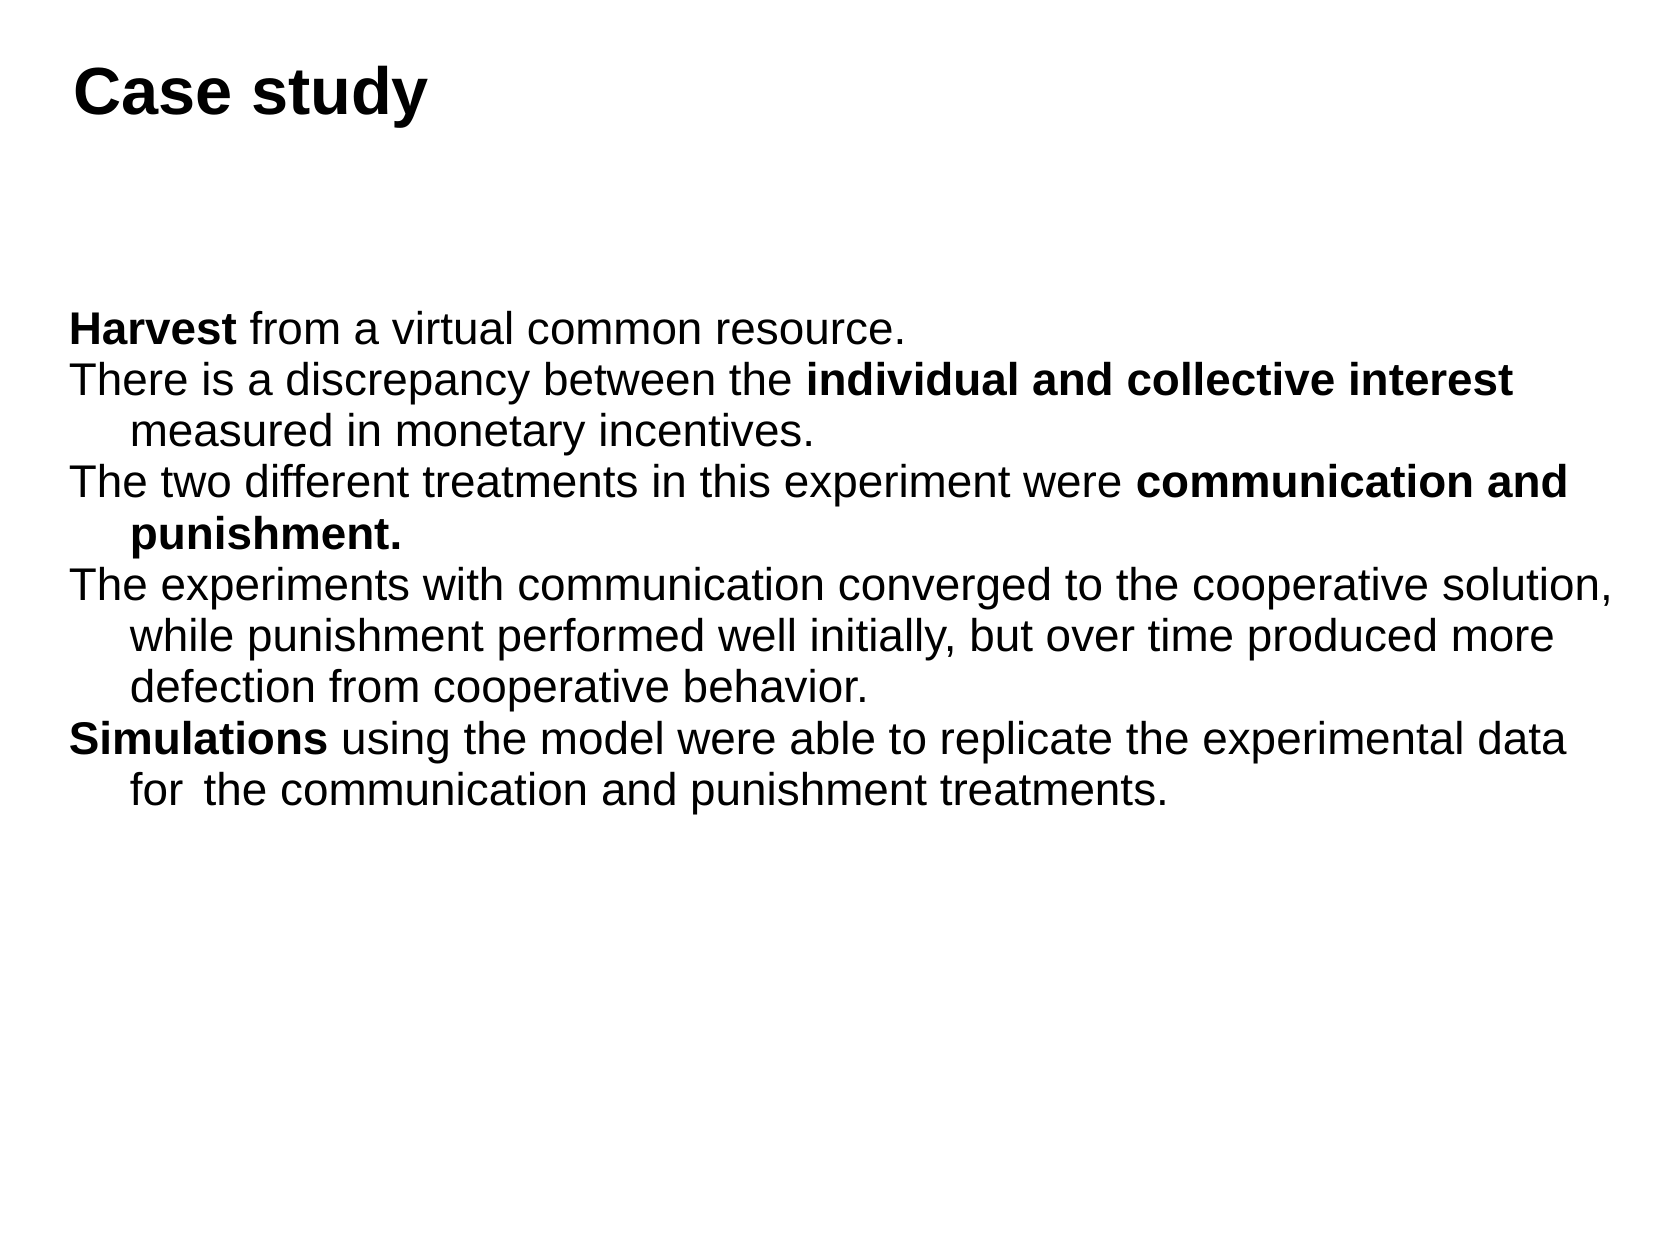

Case study
 Harvest from a virtual common resource.
 There is a discrepancy between the individual and collective interest 			measured in monetary incentives.
 The two different treatments in this experiment were communication and 		punishment.
 The experiments with communication converged to the cooperative solution, 	while punishment performed well initially, but over time produced more 		defection from cooperative behavior.
 Simulations using the model were able to replicate the experimental data 		for 	the communication and punishment treatments.